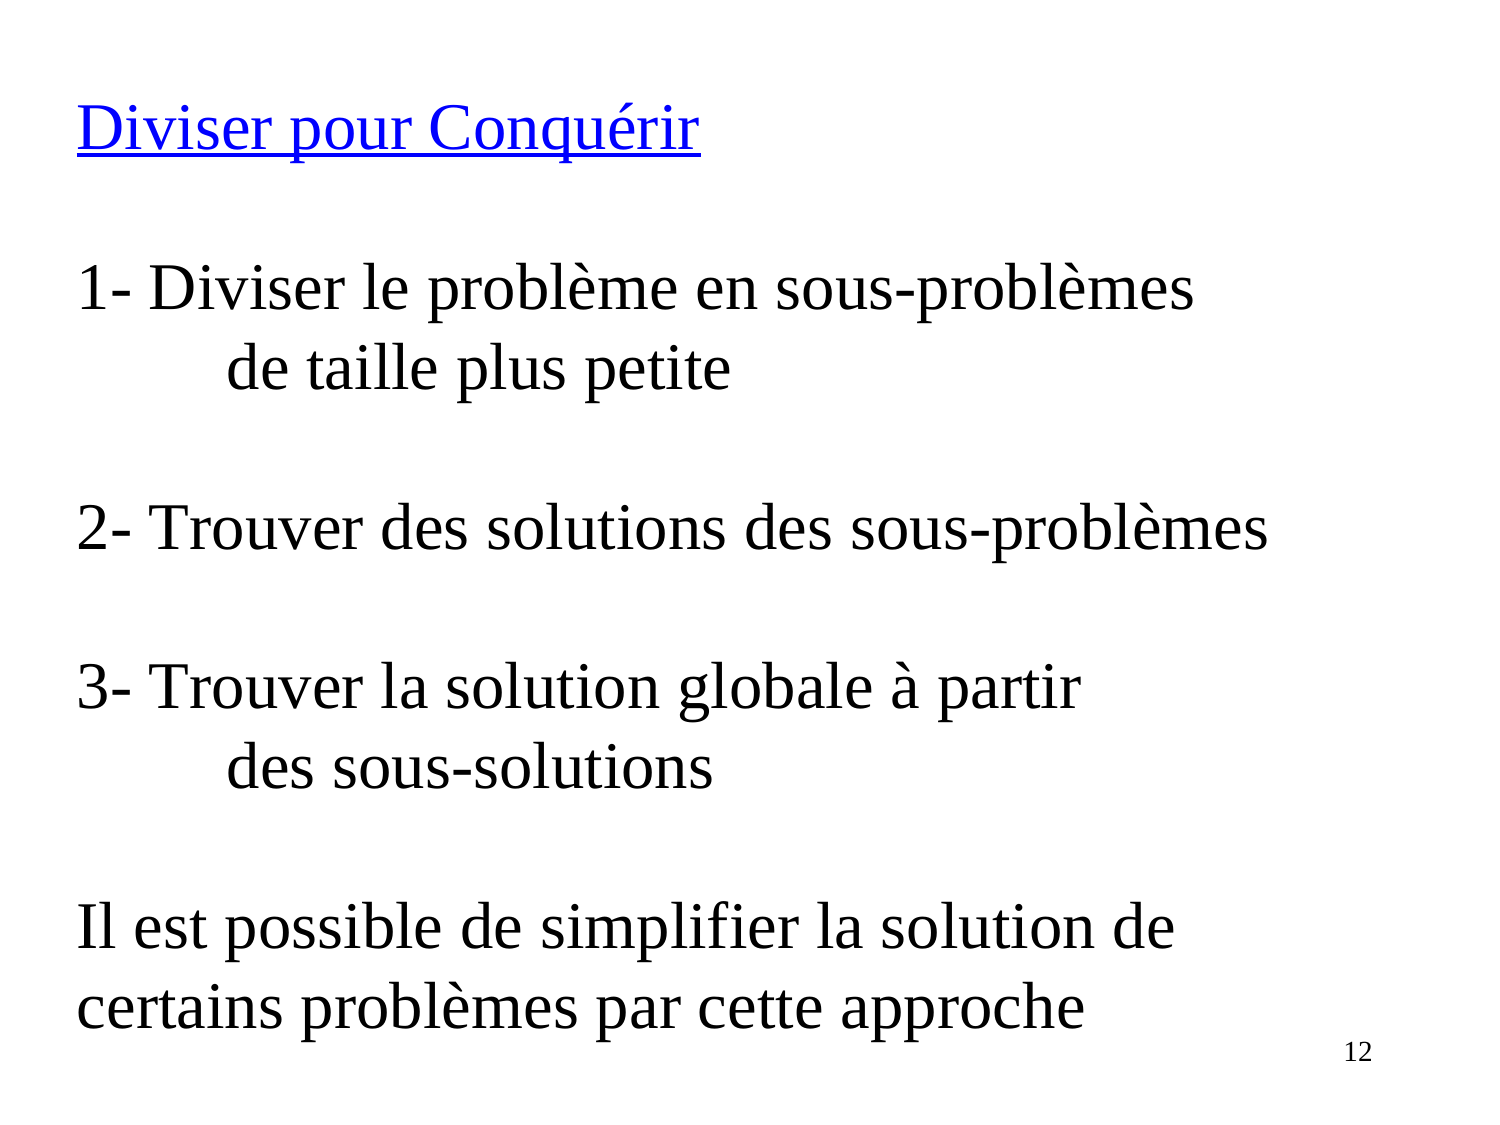

Diviser pour Conquérir
1- Diviser le problème en sous-problèmes
	de taille plus petite
2- Trouver des solutions des sous-problèmes
3- Trouver la solution globale à partir
	des sous-solutions
Il est possible de simplifier la solution de
certains problèmes par cette approche
12